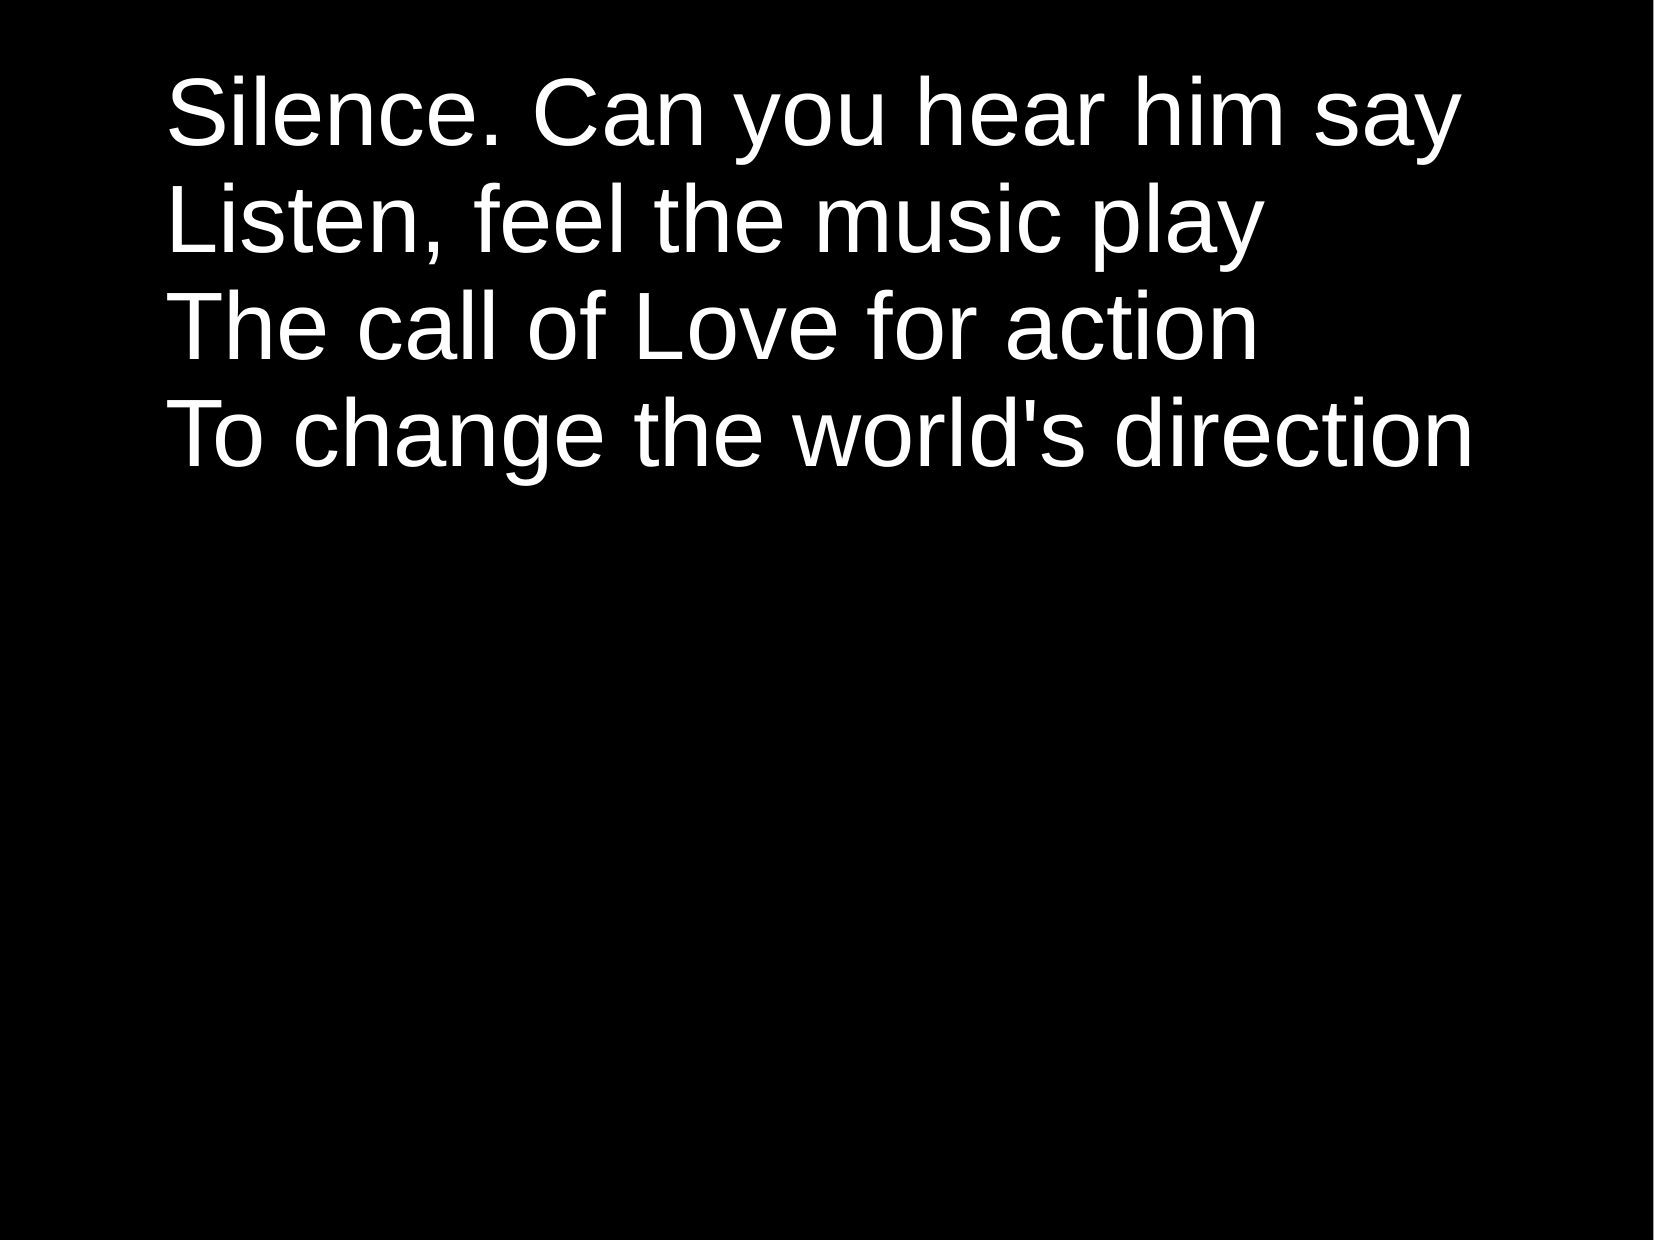

# Silence. Can you hear him say
Listen, feel the music play
The call of Love for action
To change the world's direction